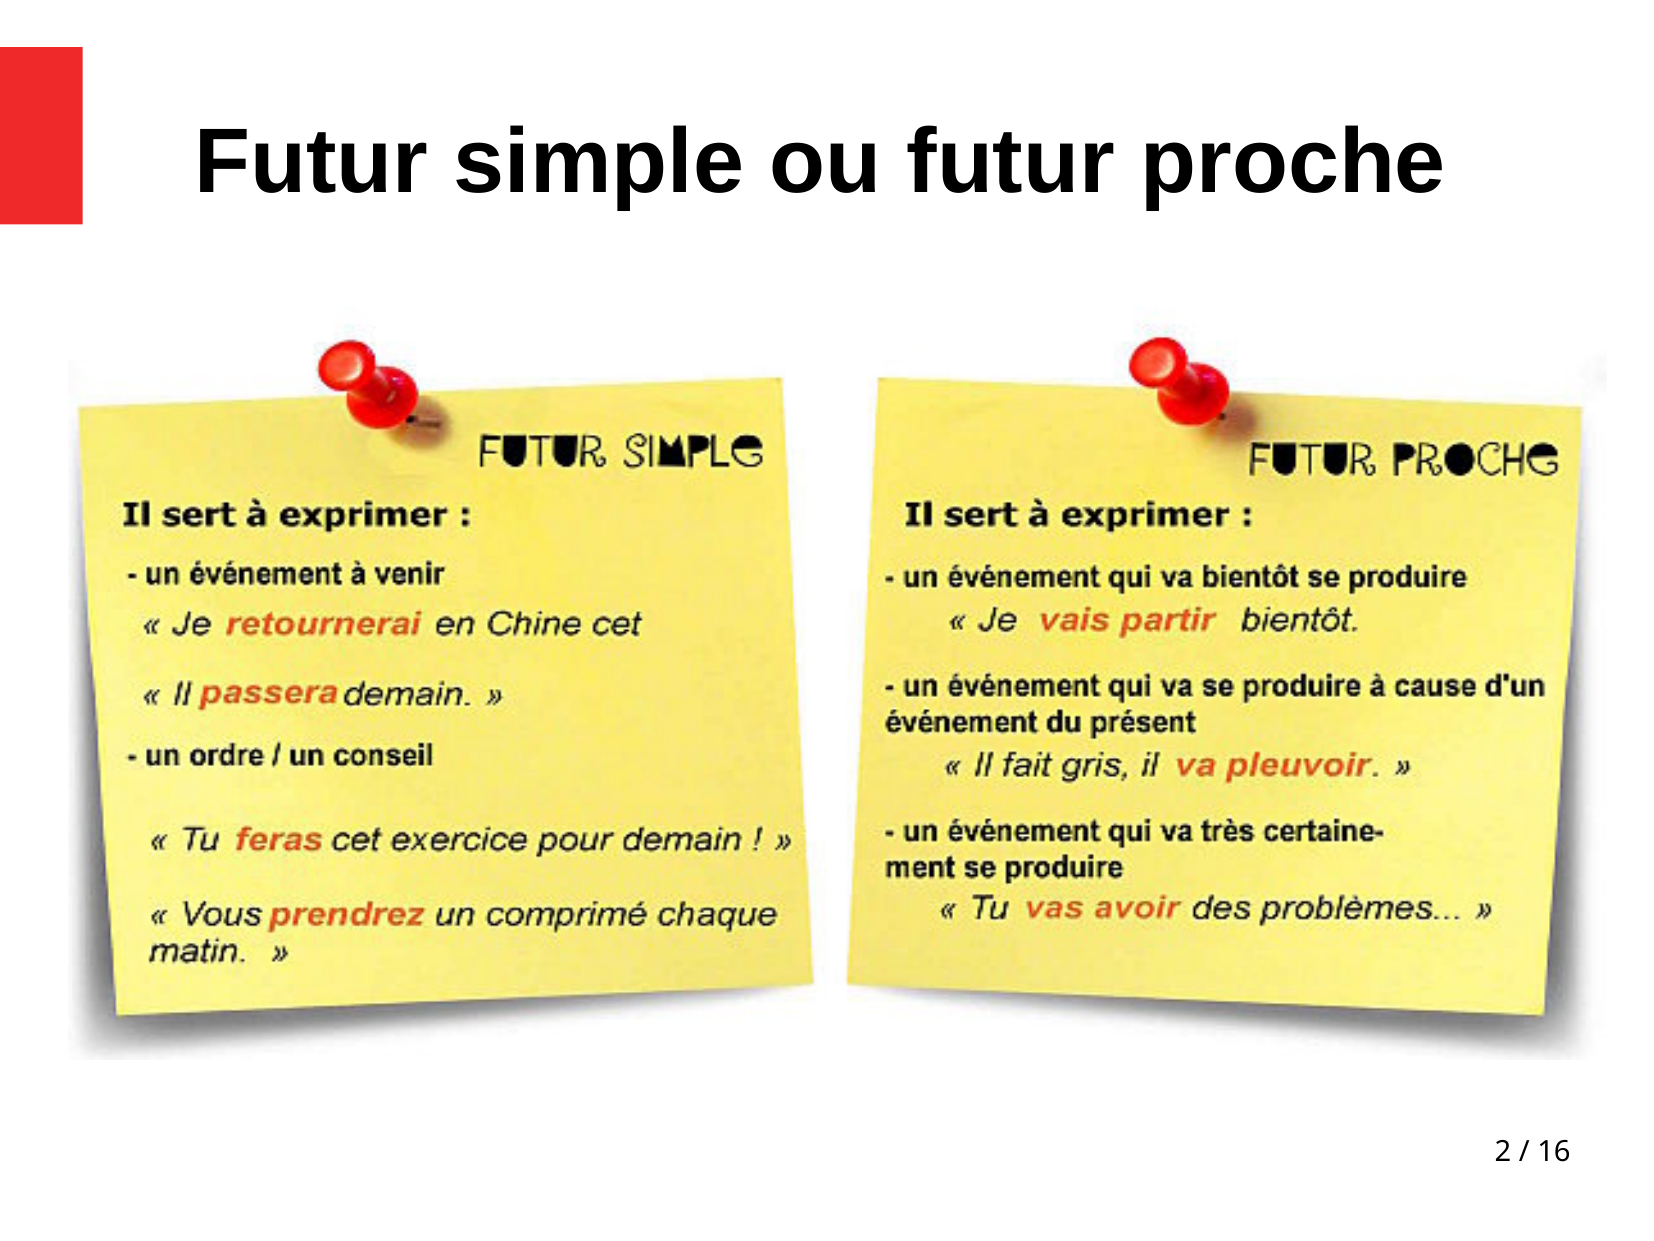

# Futur simple ou futur proche
2